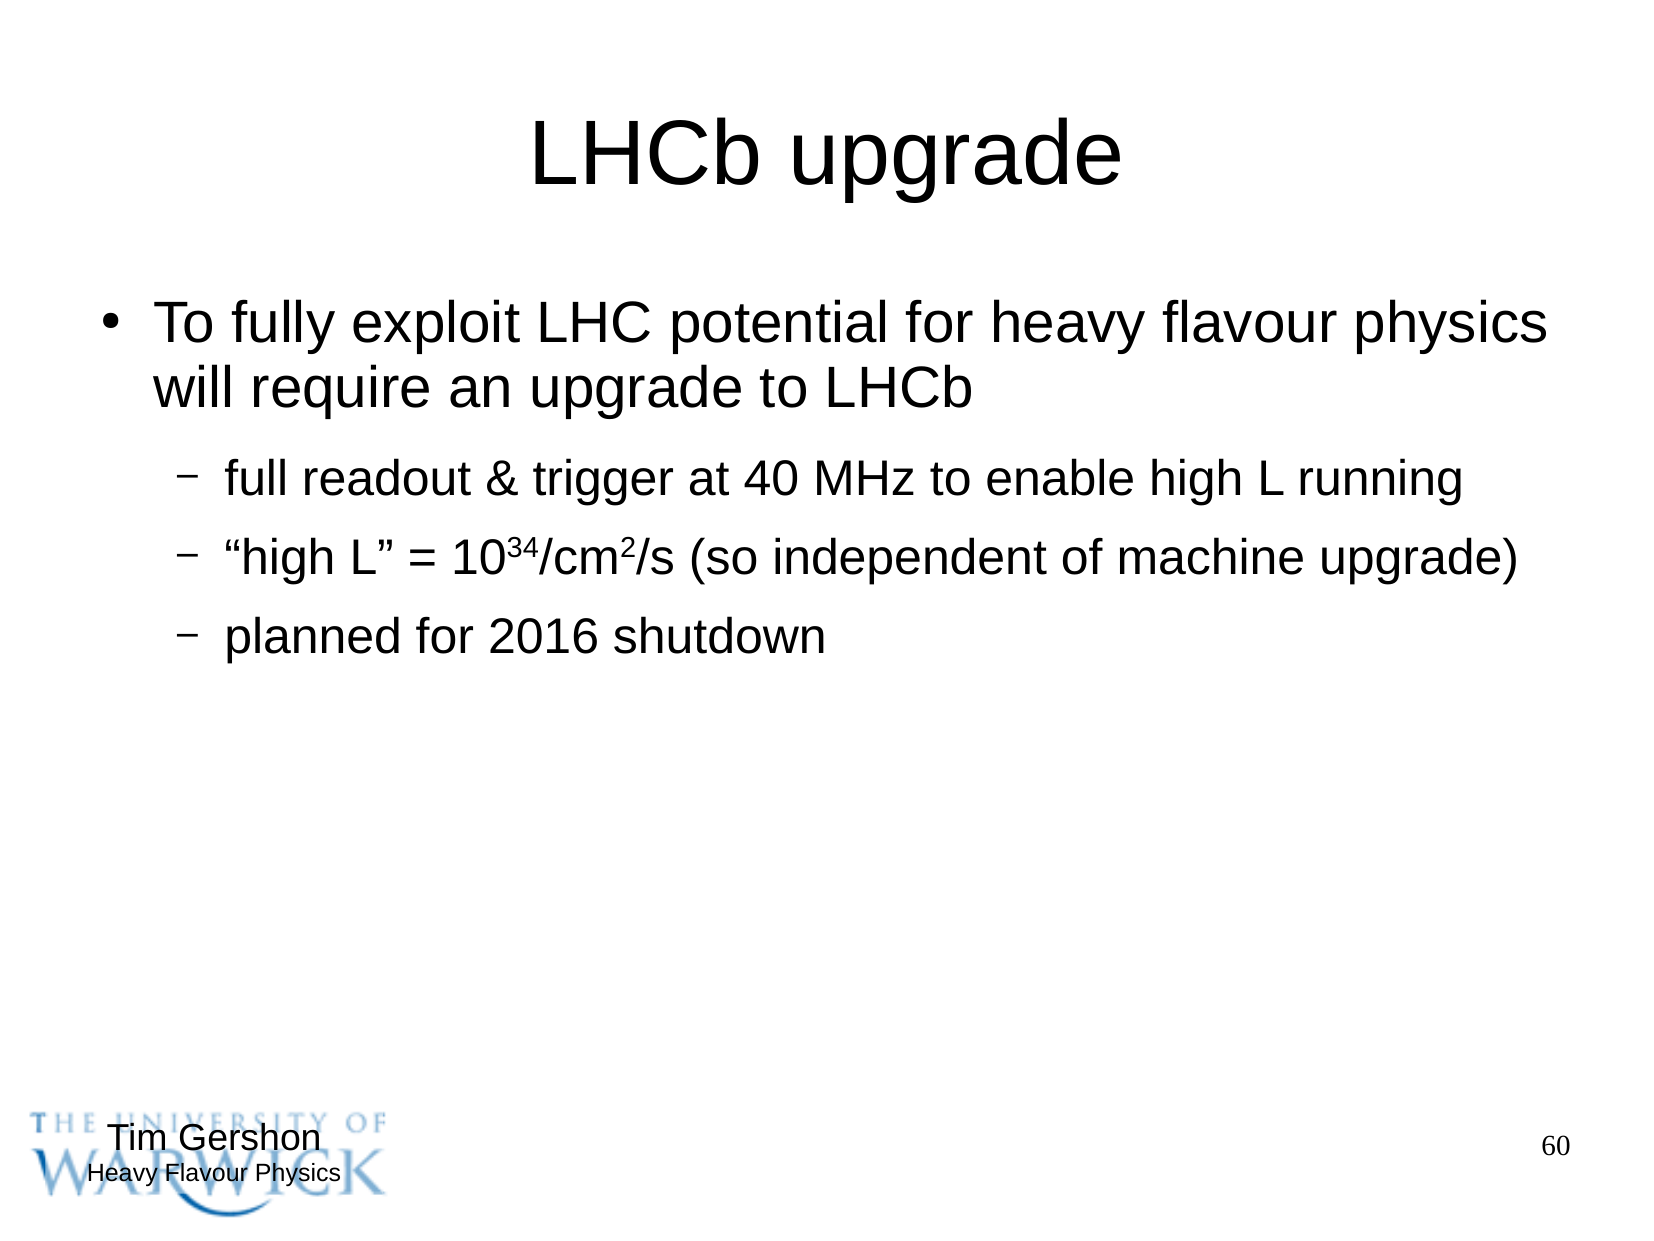

# LHCb upgrade
To fully exploit LHC potential for heavy flavour physics will require an upgrade to LHCb
full readout & trigger at 40 MHz to enable high L running
“high L” = 1034/cm2/s (so independent of machine upgrade)
planned for 2016 shutdown
Tim Gershon
B physics experiments
Tim Gershon
Heavy Flavour Physics
60